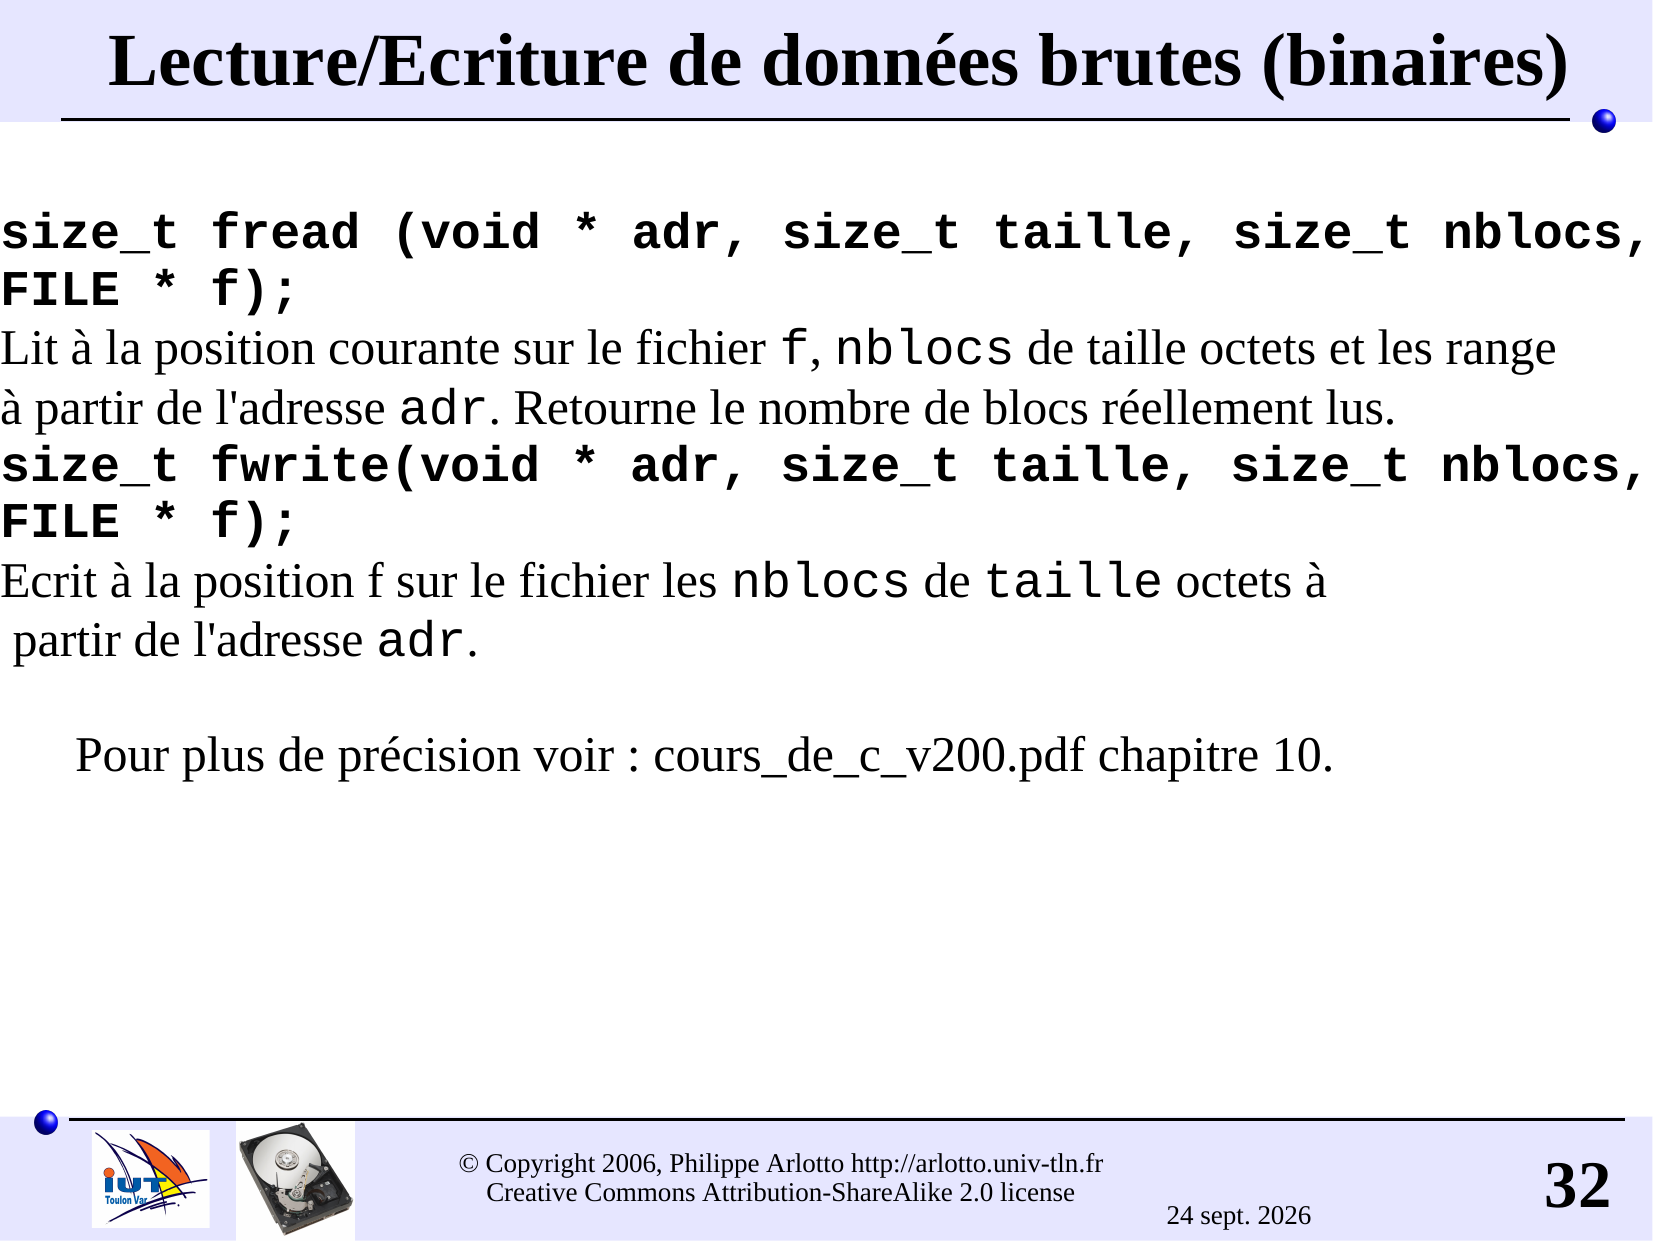

# Lecture/Ecriture de données brutes (binaires)
size_t fread (void * adr, size_t taille, size_t nblocs, FILE * f);
Lit à la position courante sur le fichier f, nblocs de taille octets et les range
à partir de l'adresse adr. Retourne le nombre de blocs réellement lus.
size_t fwrite(void * adr, size_t taille, size_t nblocs, FILE * f);
Ecrit à la position f sur le fichier les nblocs de taille octets à
 partir de l'adresse adr.
	Pour plus de précision voir : cours_de_c_v200.pdf chapitre 10.